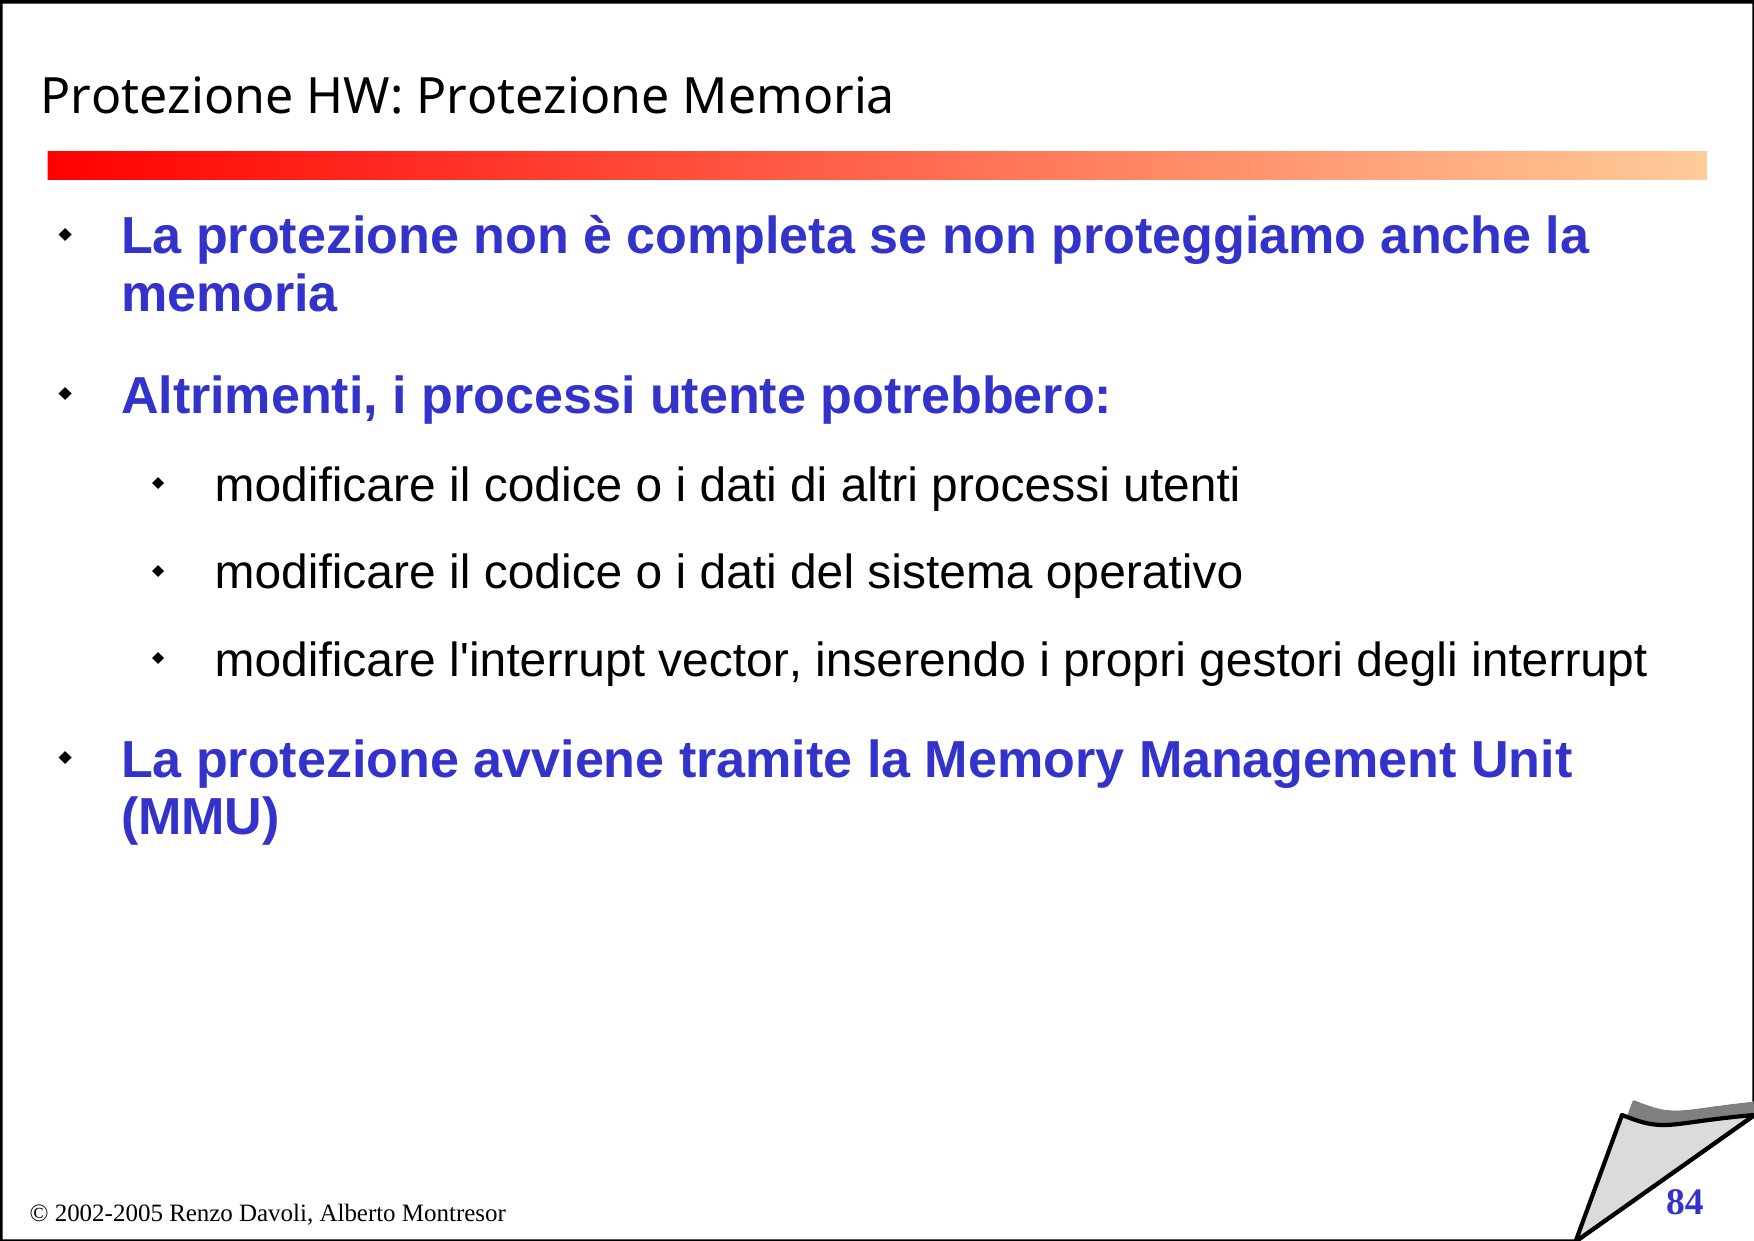

# Protezione HW: Protezione Memoria
La protezione non è completa se non proteggiamo anche la memoria
Altrimenti, i processi utente potrebbero:
modificare il codice o i dati di altri processi utenti
modificare il codice o i dati del sistema operativo
modificare l'interrupt vector, inserendo i propri gestori degli interrupt
La protezione avviene tramite la Memory Management Unit (MMU)